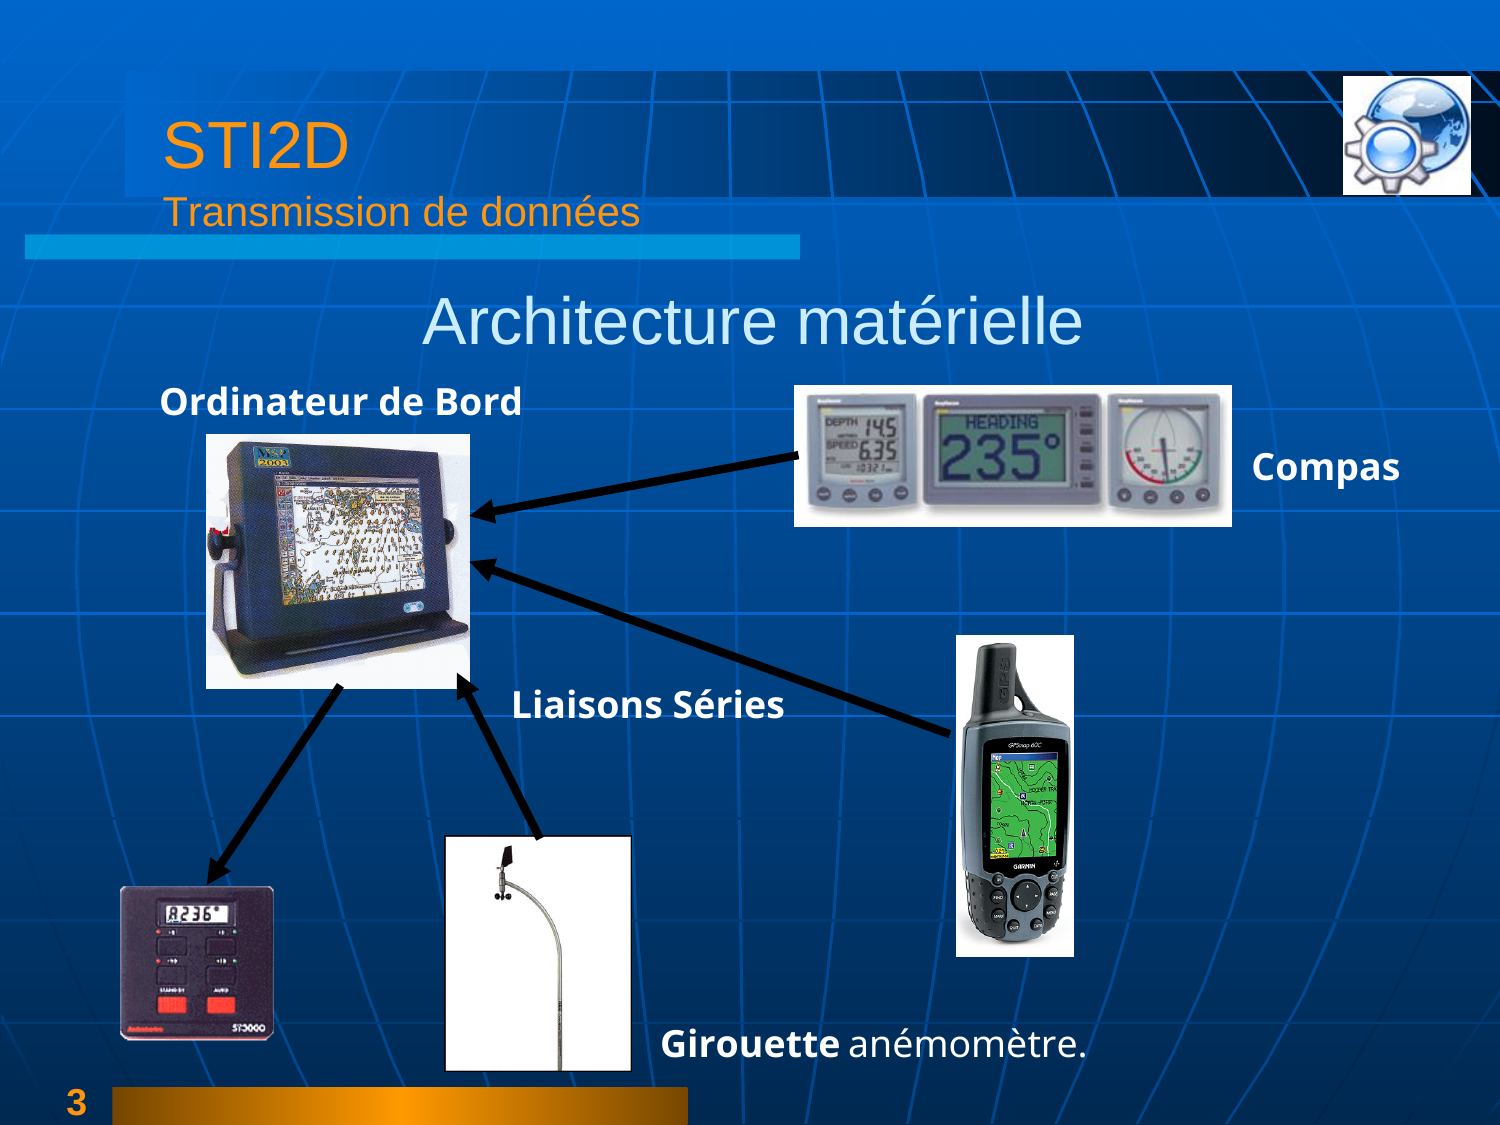

# Architecture matérielle
Ordinateur de Bord
Compas
Liaisons Séries
Girouette anémomètre.